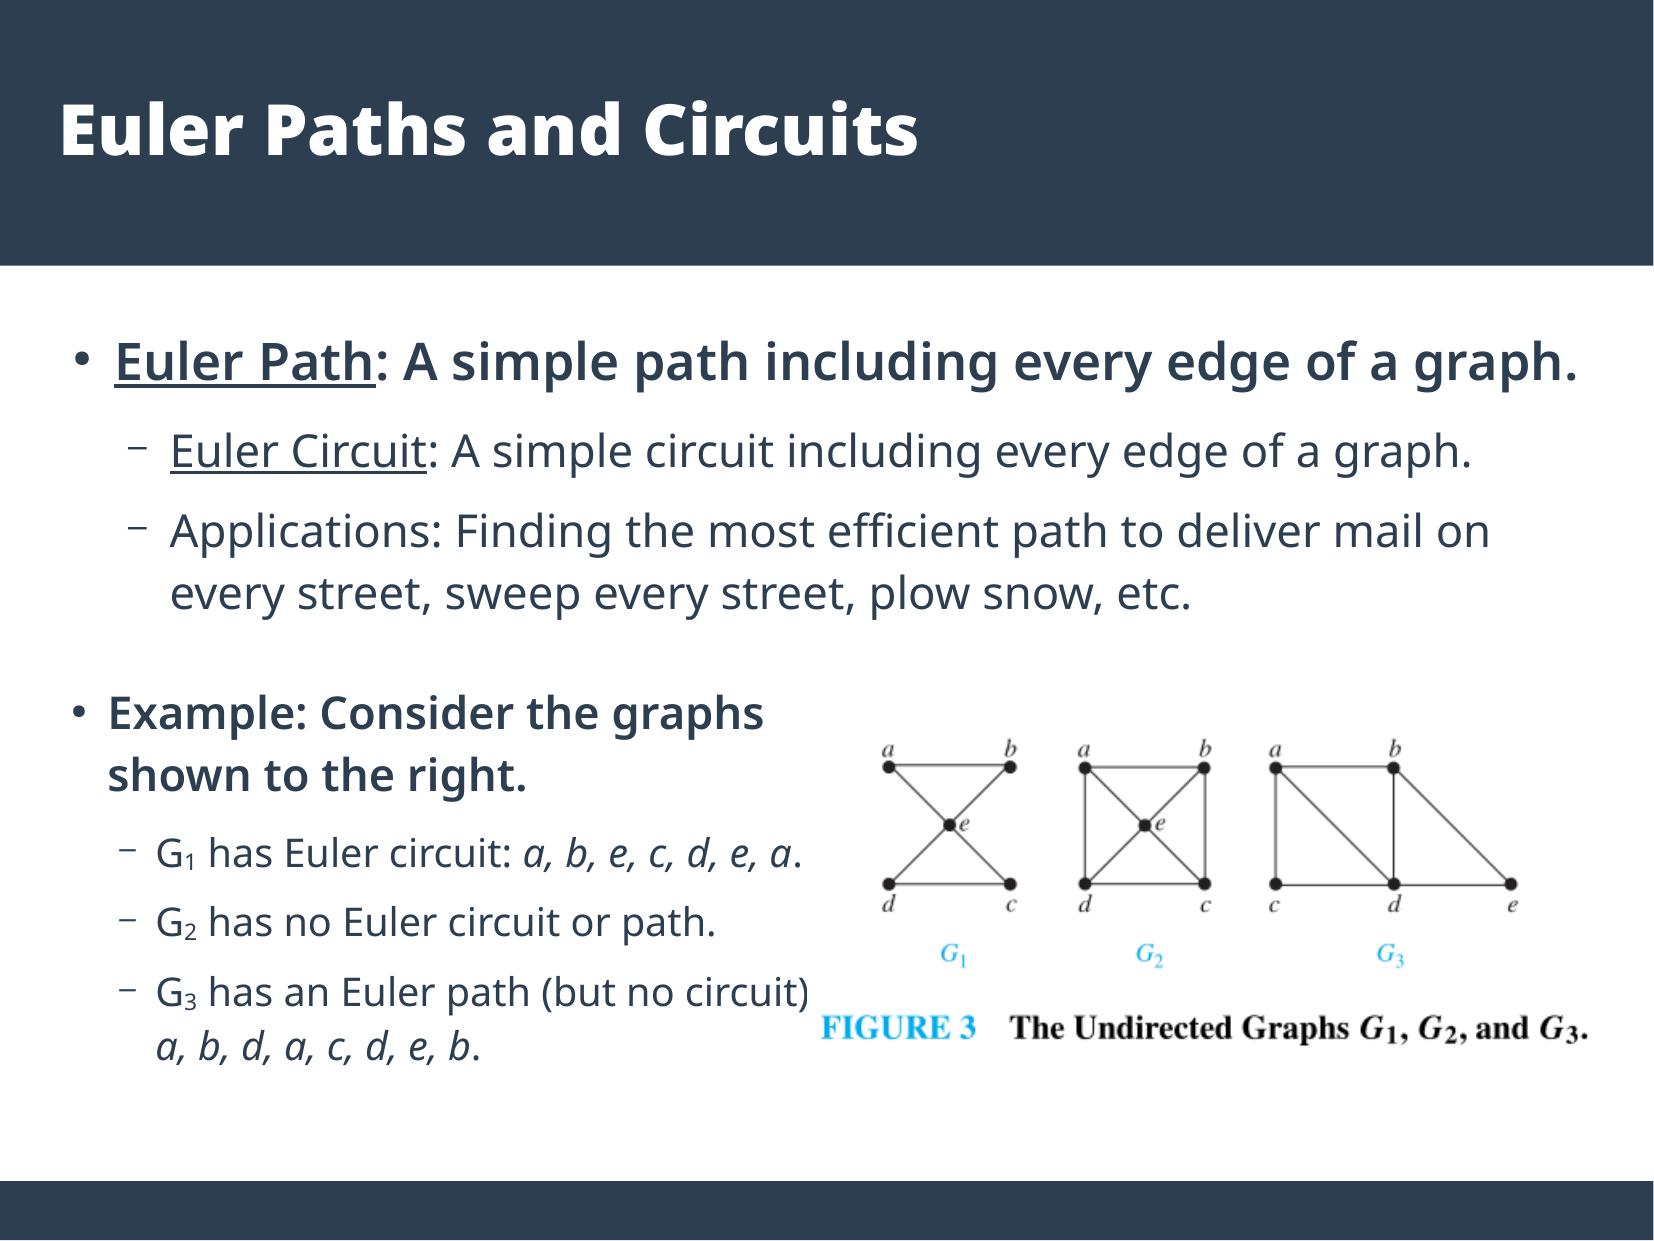

# Euler Paths and Circuits
Euler Path: A simple path including every edge of a graph.
Euler Circuit: A simple circuit including every edge of a graph.
Applications: Finding the most efficient path to deliver mail on every street, sweep every street, plow snow, etc.
Example: Consider the graphs shown to the right.
G1 has Euler circuit: a, b, e, c, d, e, a.
G2 has no Euler circuit or path.
G3 has an Euler path (but no circuit):
a, b, d, a, c, d, e, b.